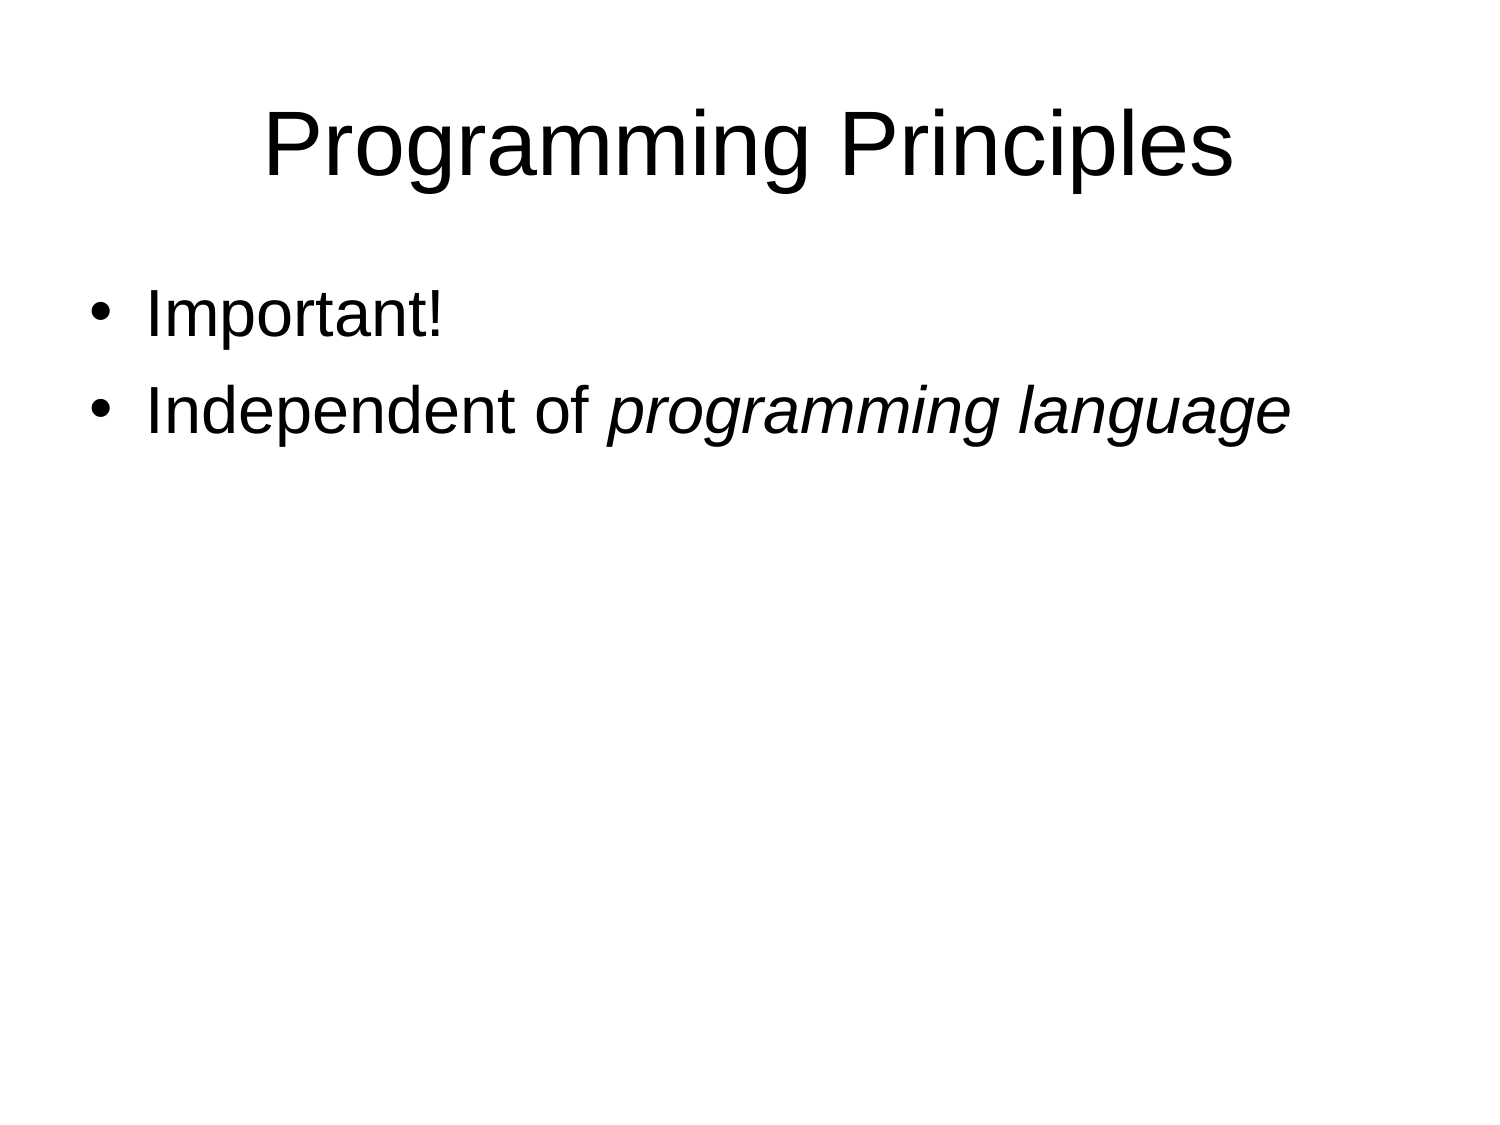

# Programming Principles
Important!
Independent of programming language